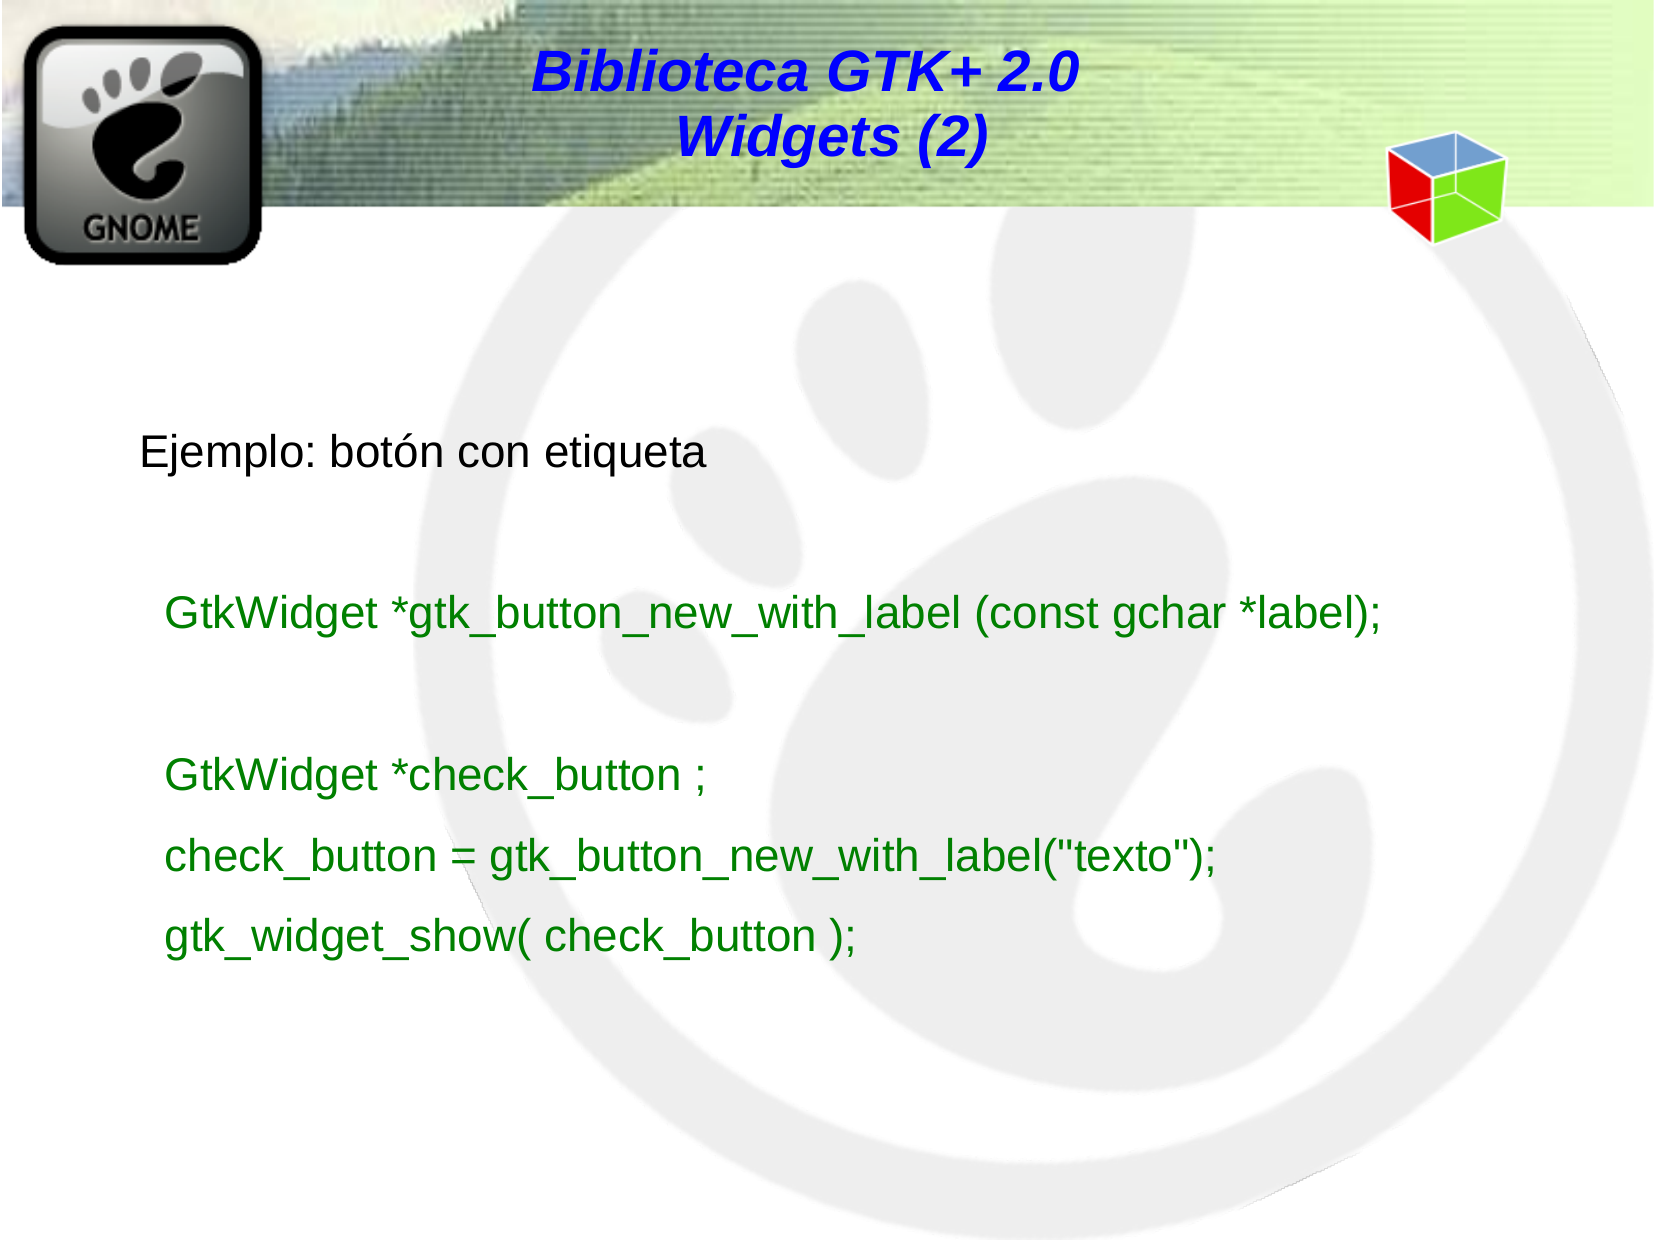

# Biblioteca GTK+ 2.0 Widgets (2)
Ejemplo: botón con etiqueta
 GtkWidget *gtk_button_new_with_label (const gchar *label);
 GtkWidget *check_button ;
 check_button = gtk_button_new_with_label("texto");
 gtk_widget_show( check_button );